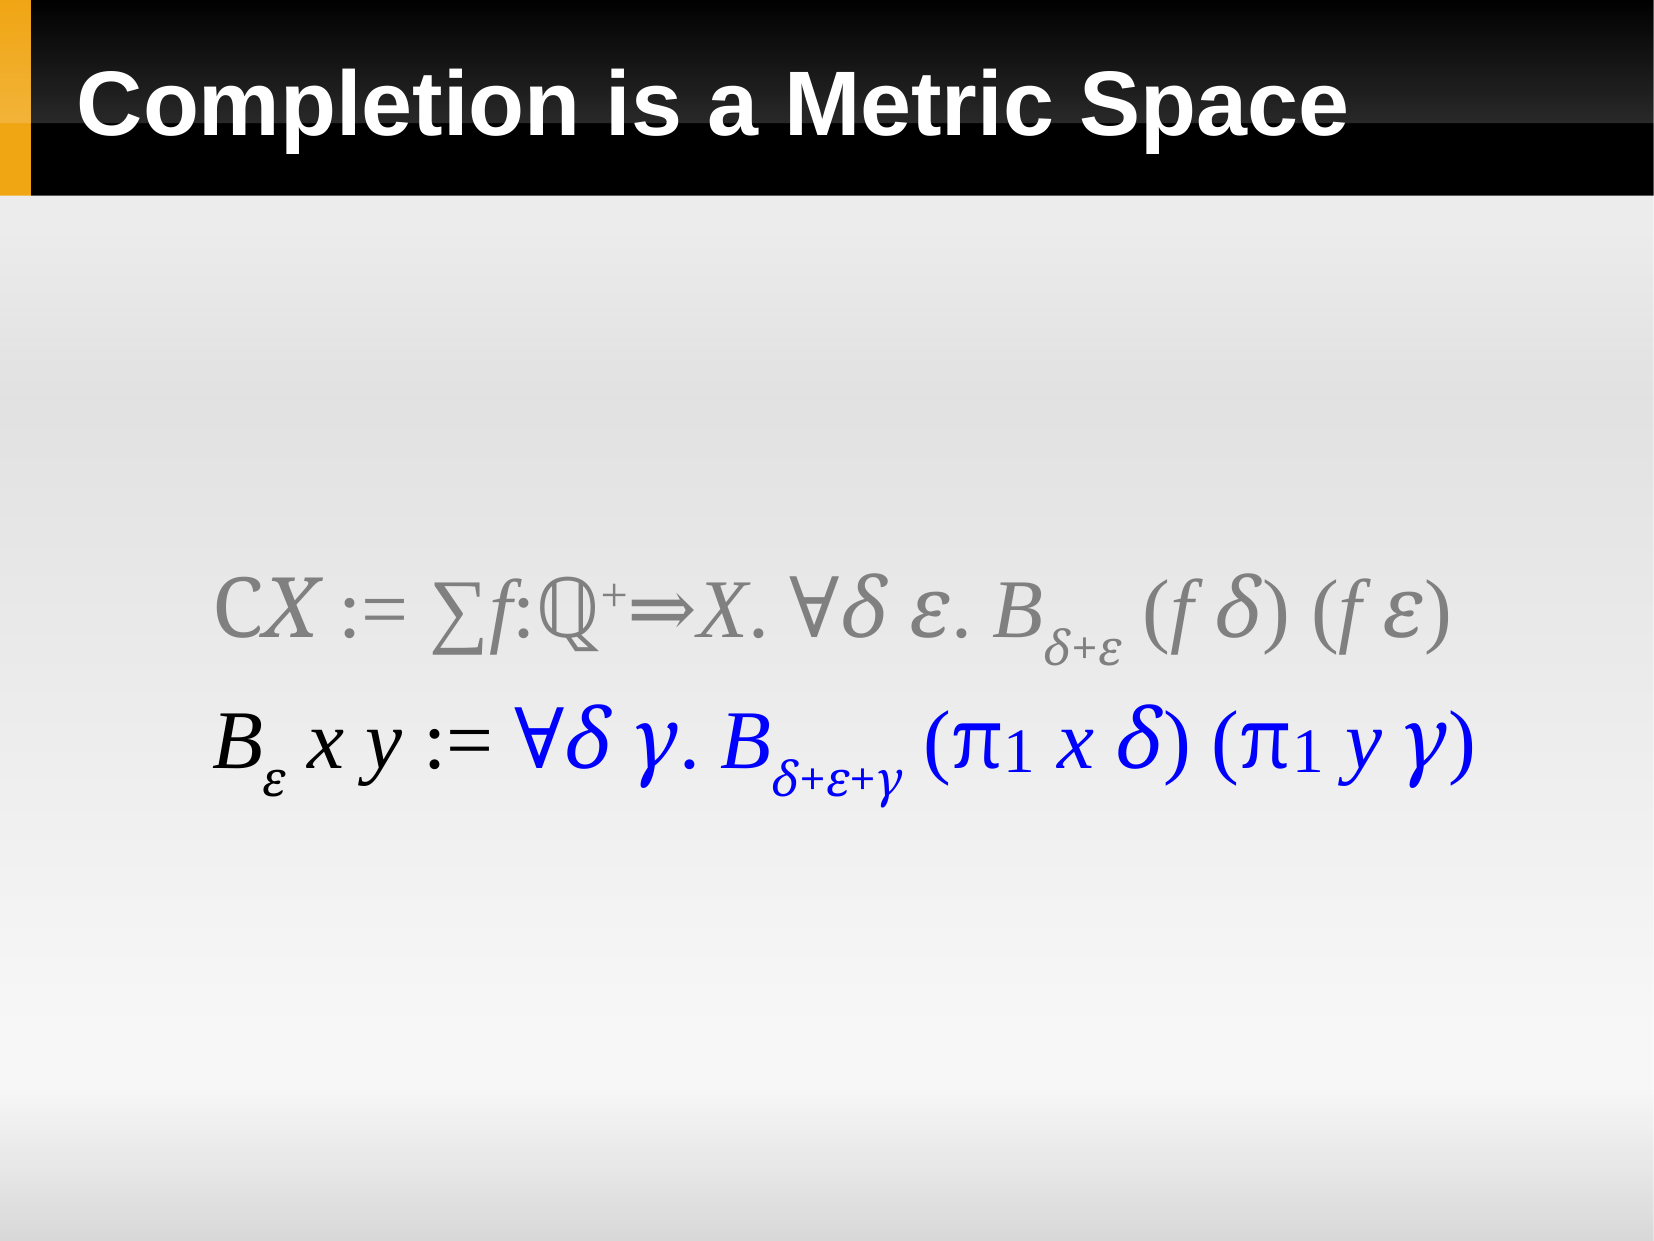

# Completion is a Metric Space
CX := ∑f:ℚ+⇒X. ∀δ ε. Bδ+ε (f δ) (f ε)
Bε x y := ∀δ γ. Bδ+ε+γ (π1 x δ) (π1 y γ)